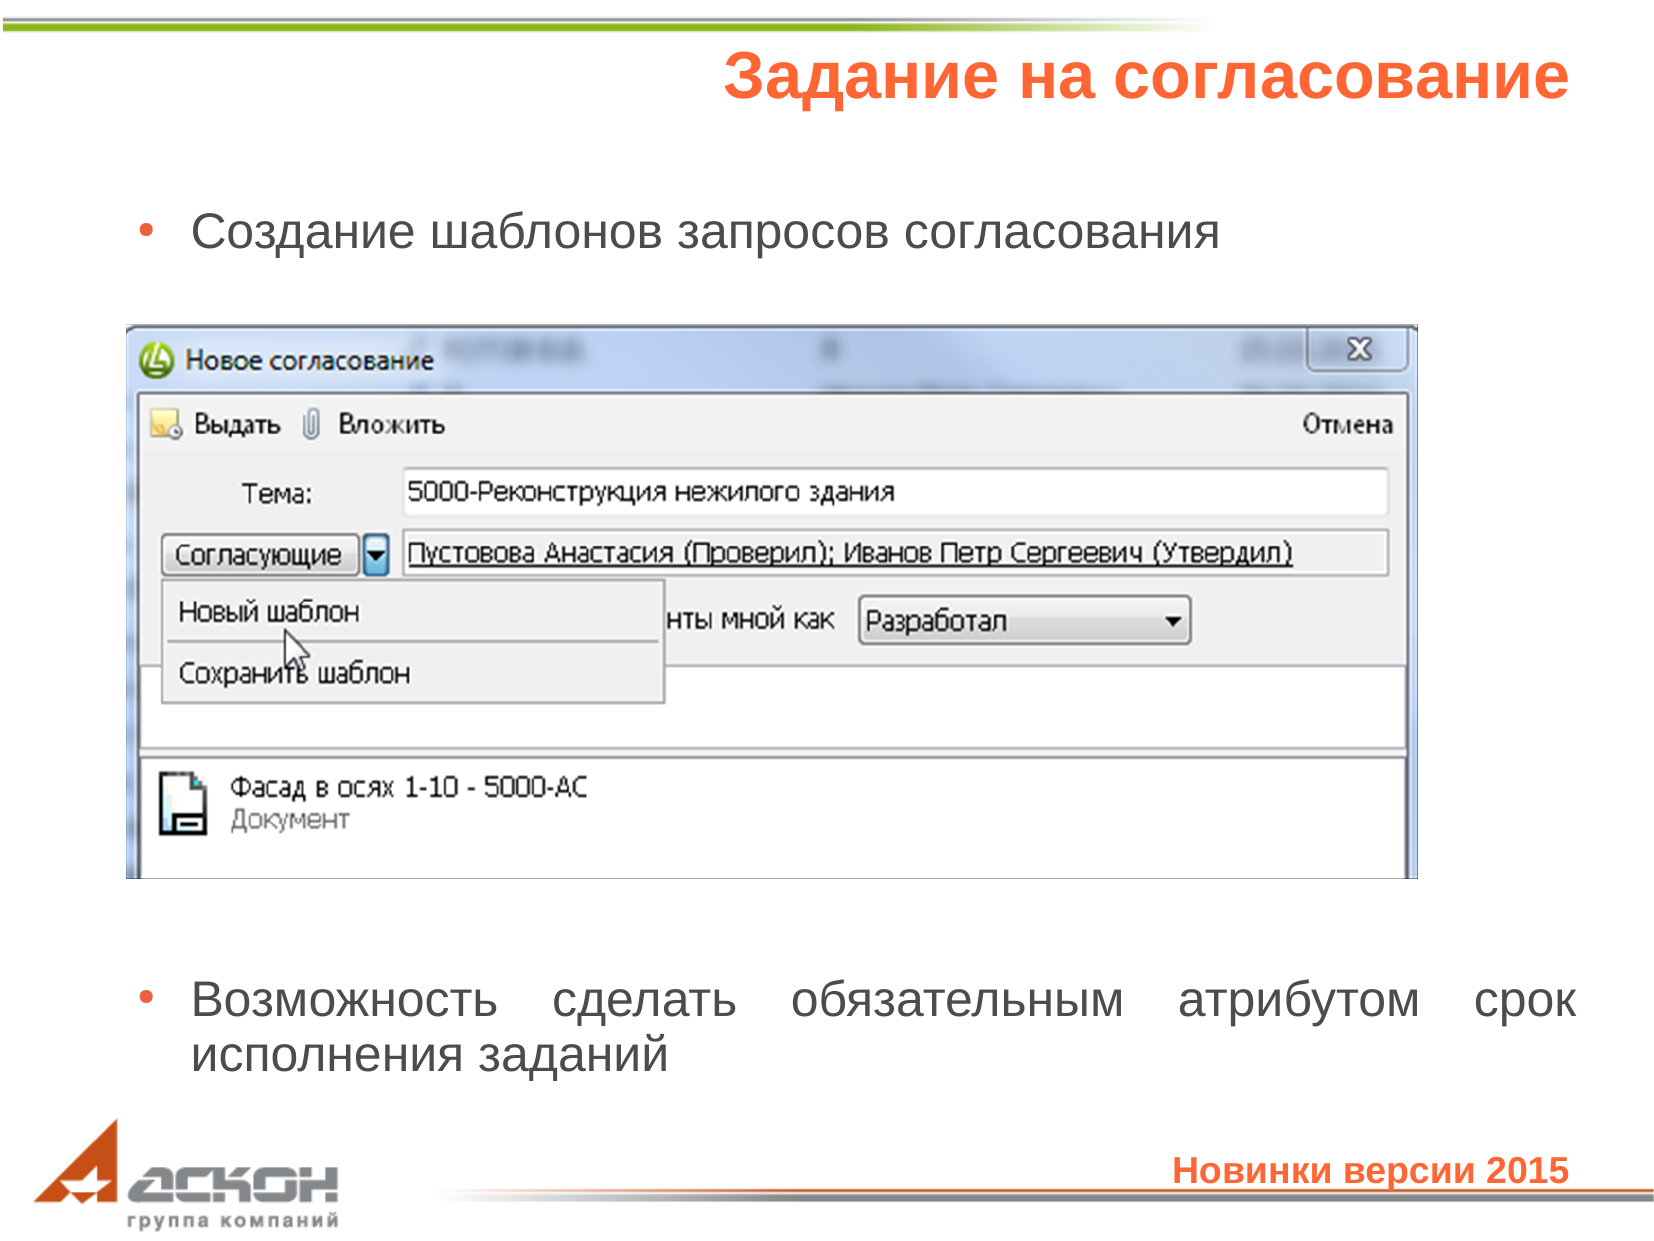

# Задание на согласование
Создание шаблонов запросов согласования
Возможность сделать обязательным атрибутом срок исполнения заданий